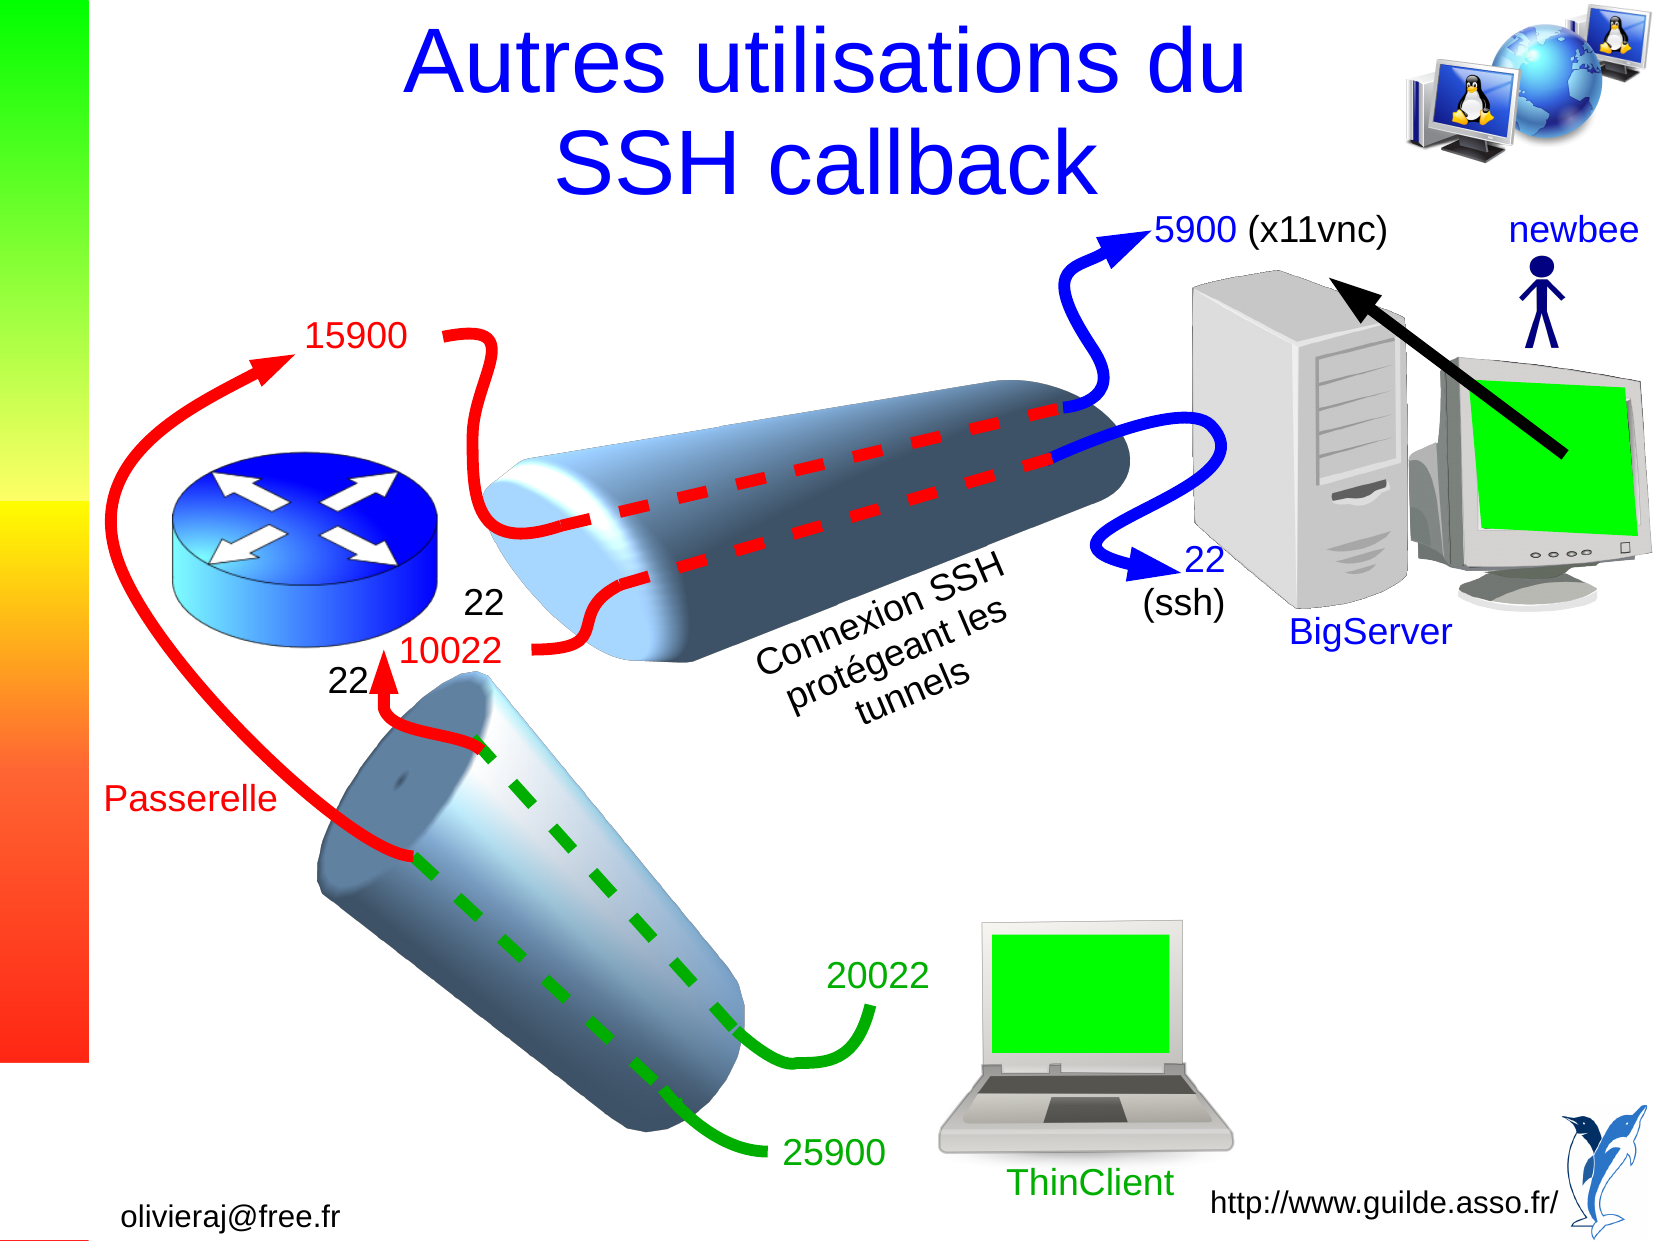

# Autres utilisations du SSH callback
newbee
BigServer
5900 (x11vnc)
15900
22
Connexion SSH
protégeant les
tunnels
22
(ssh)
10022
22
Passerelle
20022
25900
ThinClient